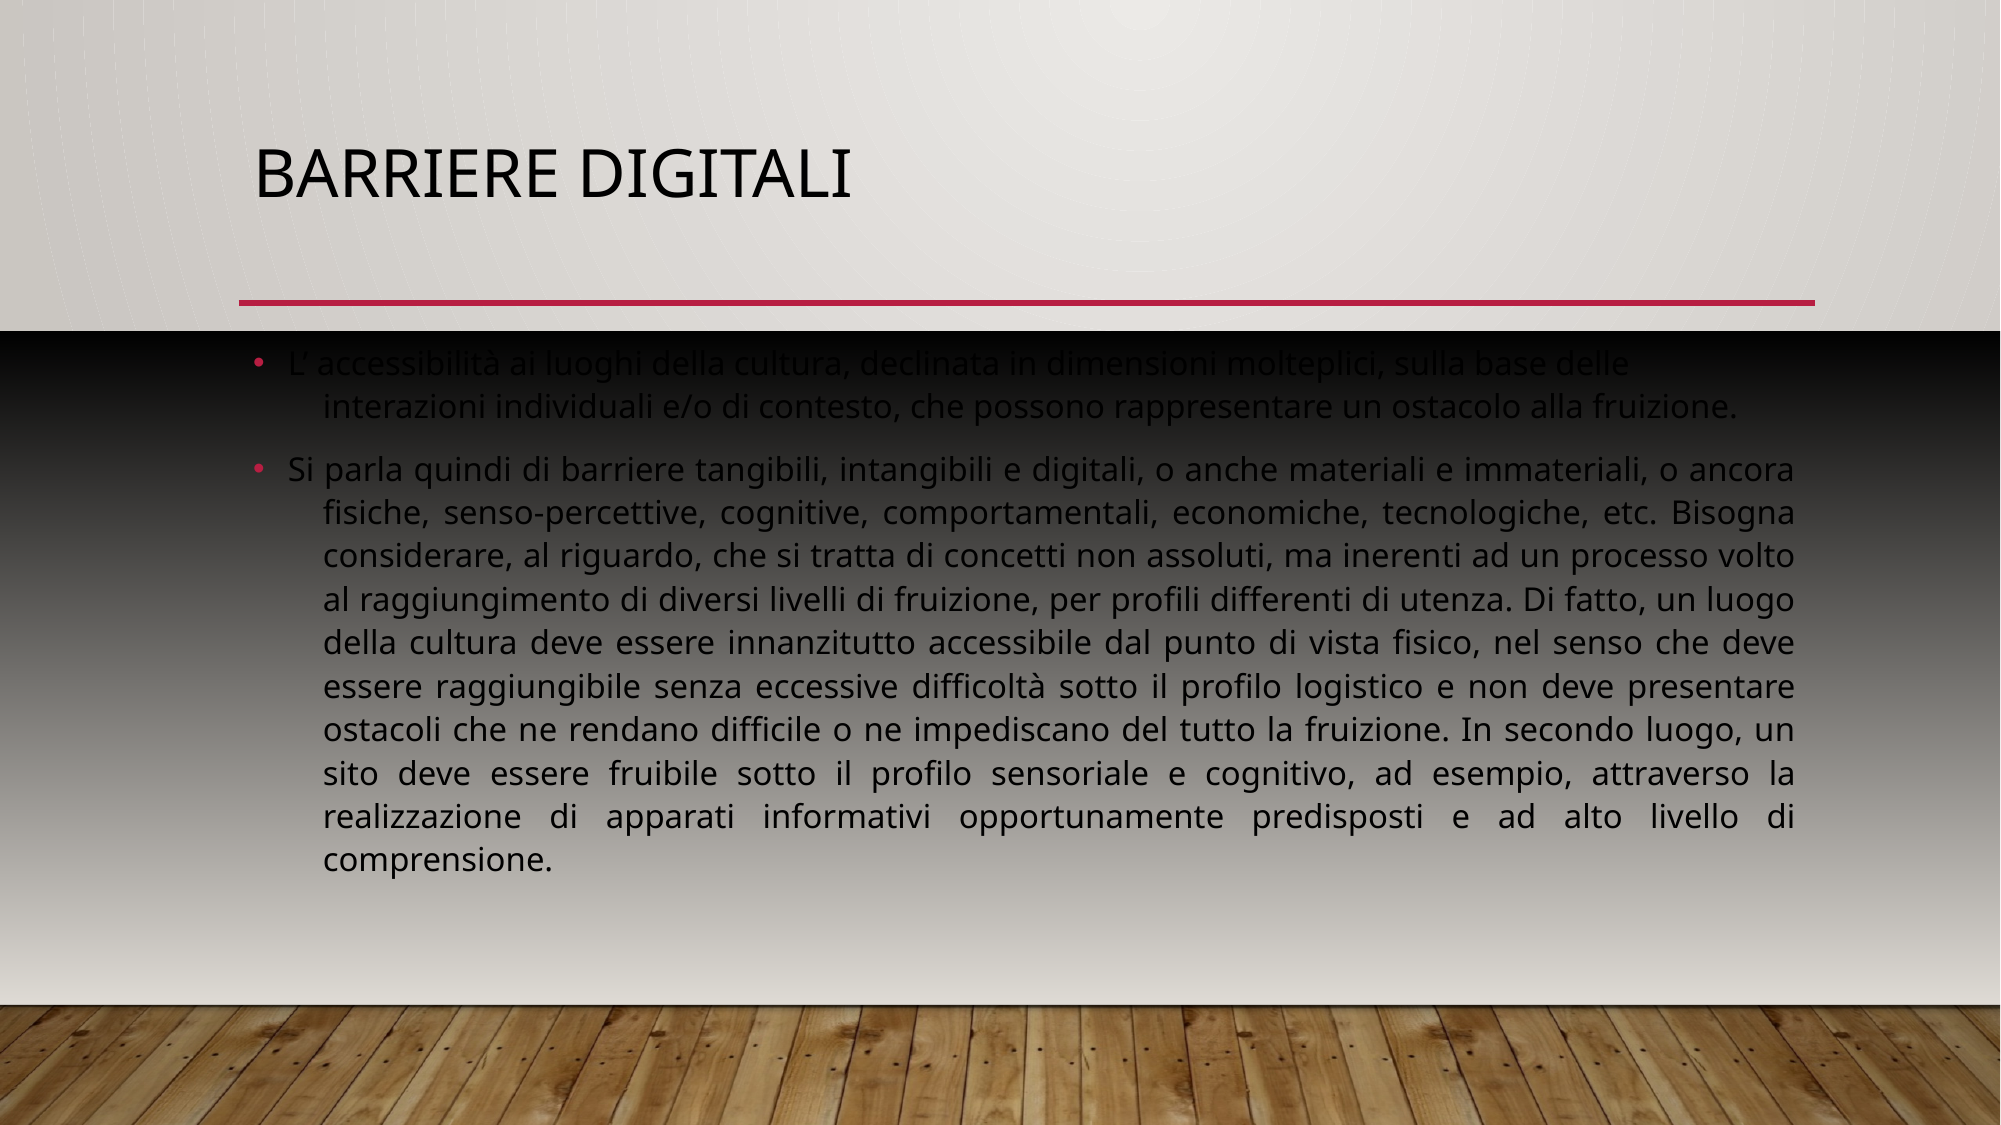

# Barriere digitali
L’ accessibilità ai luoghi della cultura, declinata in dimensioni molteplici, sulla base delle interazioni individuali e/o di contesto, che possono rappresentare un ostacolo alla fruizione.
Si parla quindi di barriere tangibili, intangibili e digitali, o anche materiali e immateriali, o ancora fisiche, senso-percettive, cognitive, comportamentali, economiche, tecnologiche, etc. Bisogna considerare, al riguardo, che si tratta di concetti non assoluti, ma inerenti ad un processo volto al raggiungimento di diversi livelli di fruizione, per profili differenti di utenza. Di fatto, un luogo della cultura deve essere innanzitutto accessibile dal punto di vista fisico, nel senso che deve essere raggiungibile senza eccessive difficoltà sotto il profilo logistico e non deve presentare ostacoli che ne rendano difficile o ne impediscano del tutto la fruizione. In secondo luogo, un sito deve essere fruibile sotto il profilo sensoriale e cognitivo, ad esempio, attraverso la realizzazione di apparati informativi opportunamente predisposti e ad alto livello di comprensione.